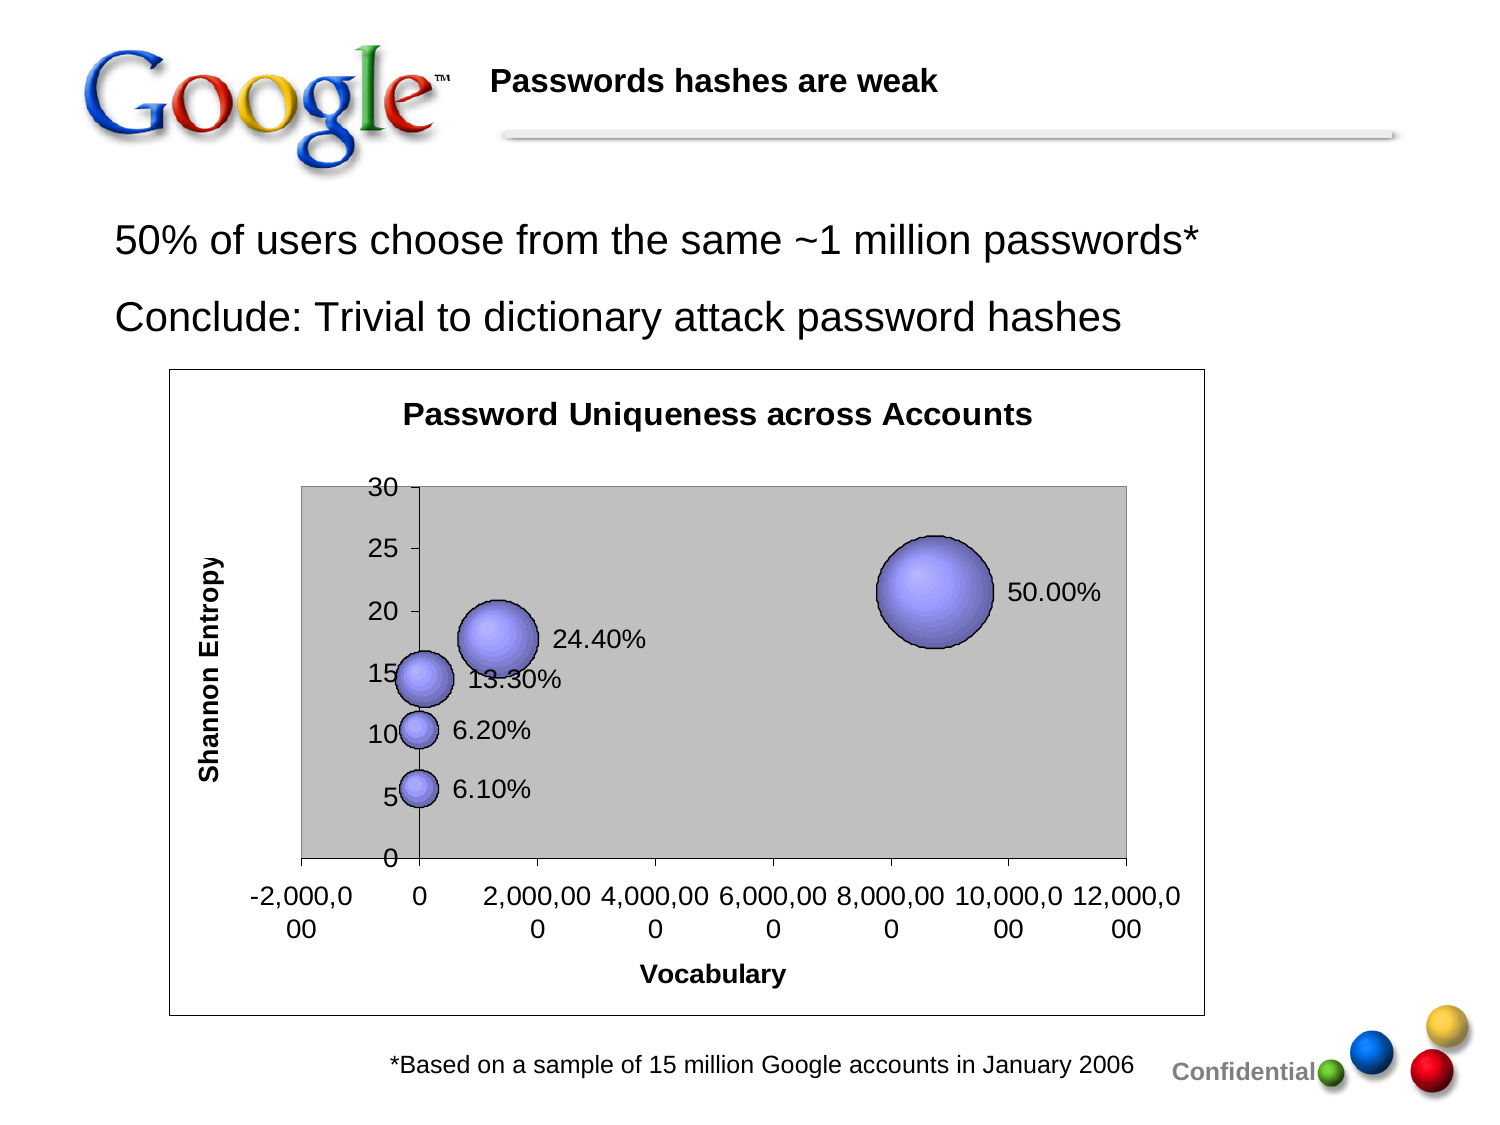

# Passwords hashes are weak
50% of users choose from the same ~1 million passwords*
Conclude: Trivial to dictionary attack password hashes
*Based on a sample of 15 million Google accounts in January 2006